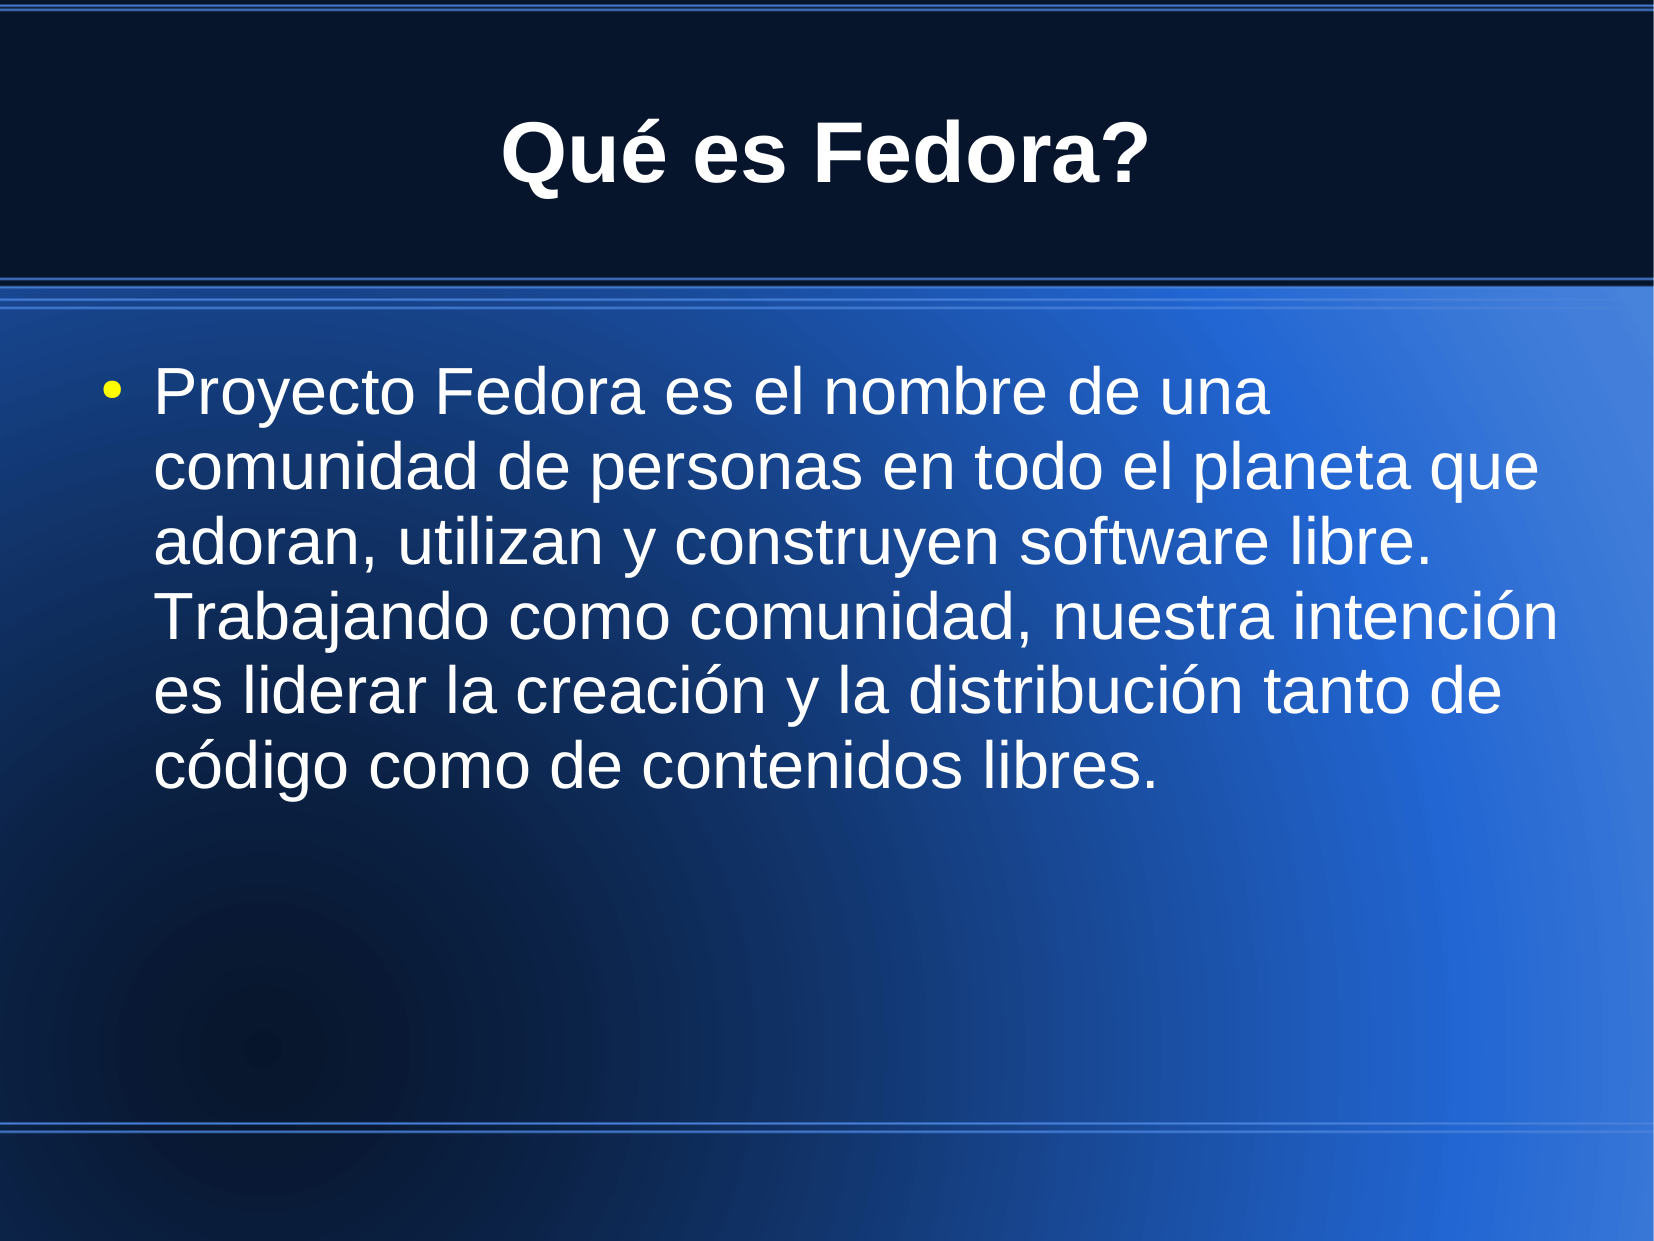

# Qué es Fedora?
Proyecto Fedora es el nombre de una comunidad de personas en todo el planeta que adoran, utilizan y construyen software libre. Trabajando como comunidad, nuestra intención es liderar la creación y la distribución tanto de código como de contenidos libres.